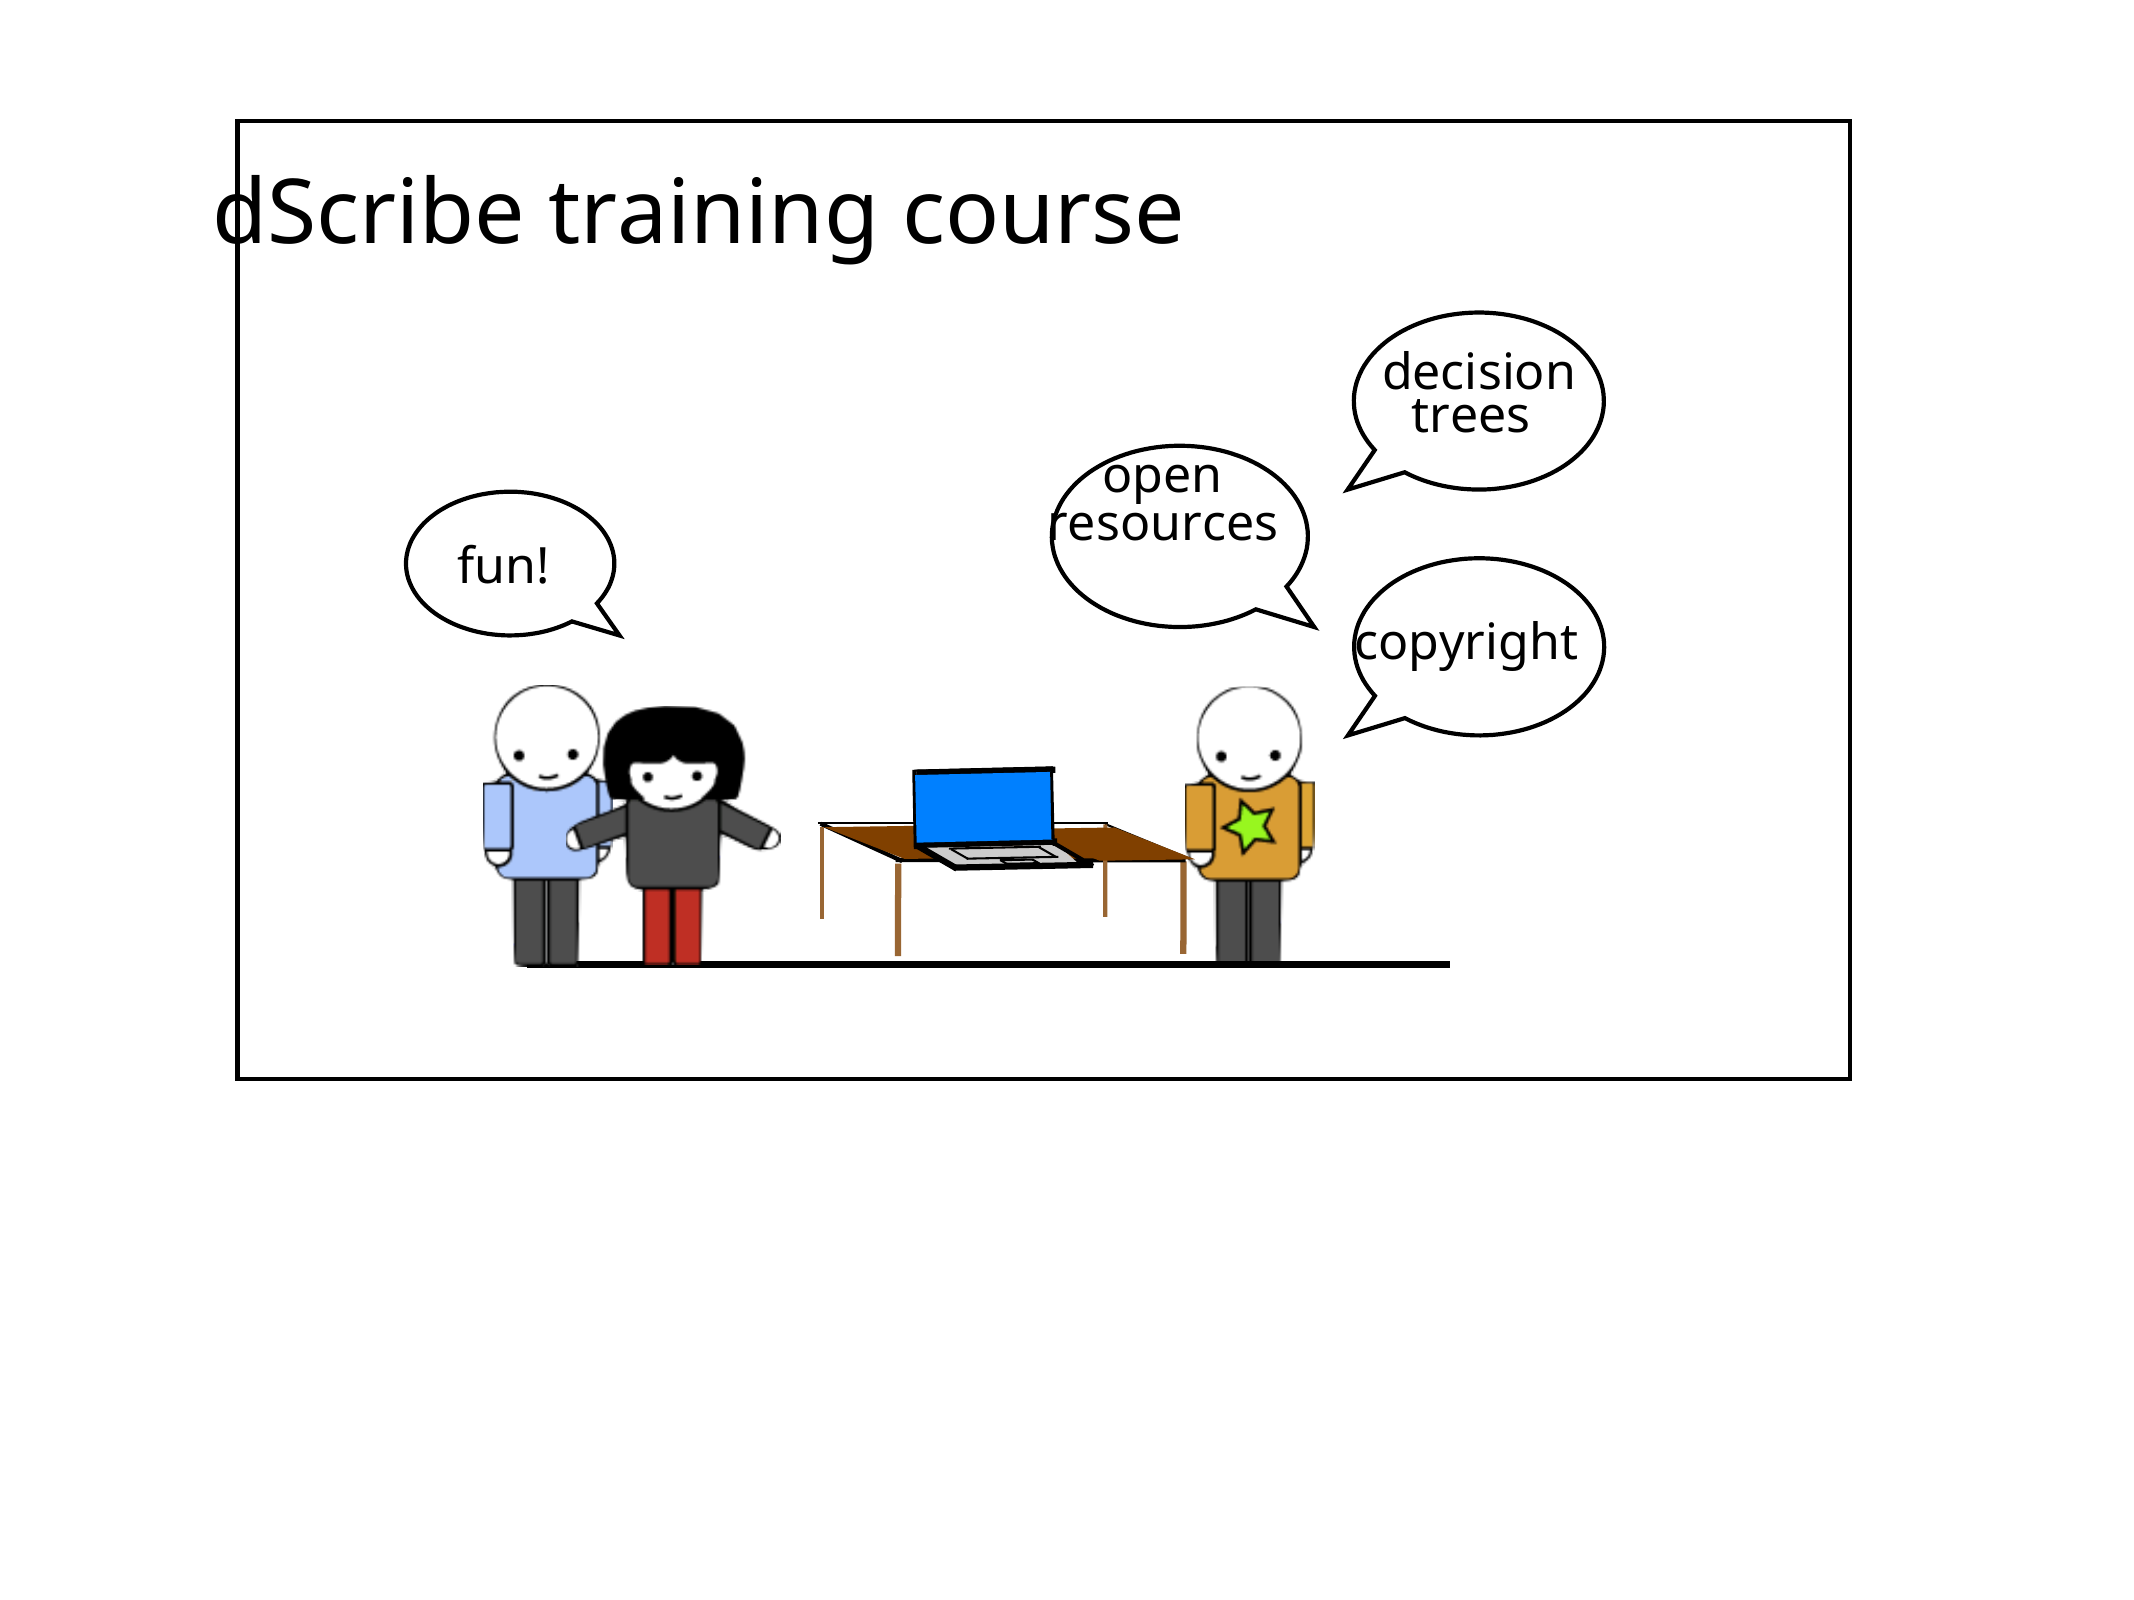

dScribe training course
decision trees
open
resources
fun!
copyright